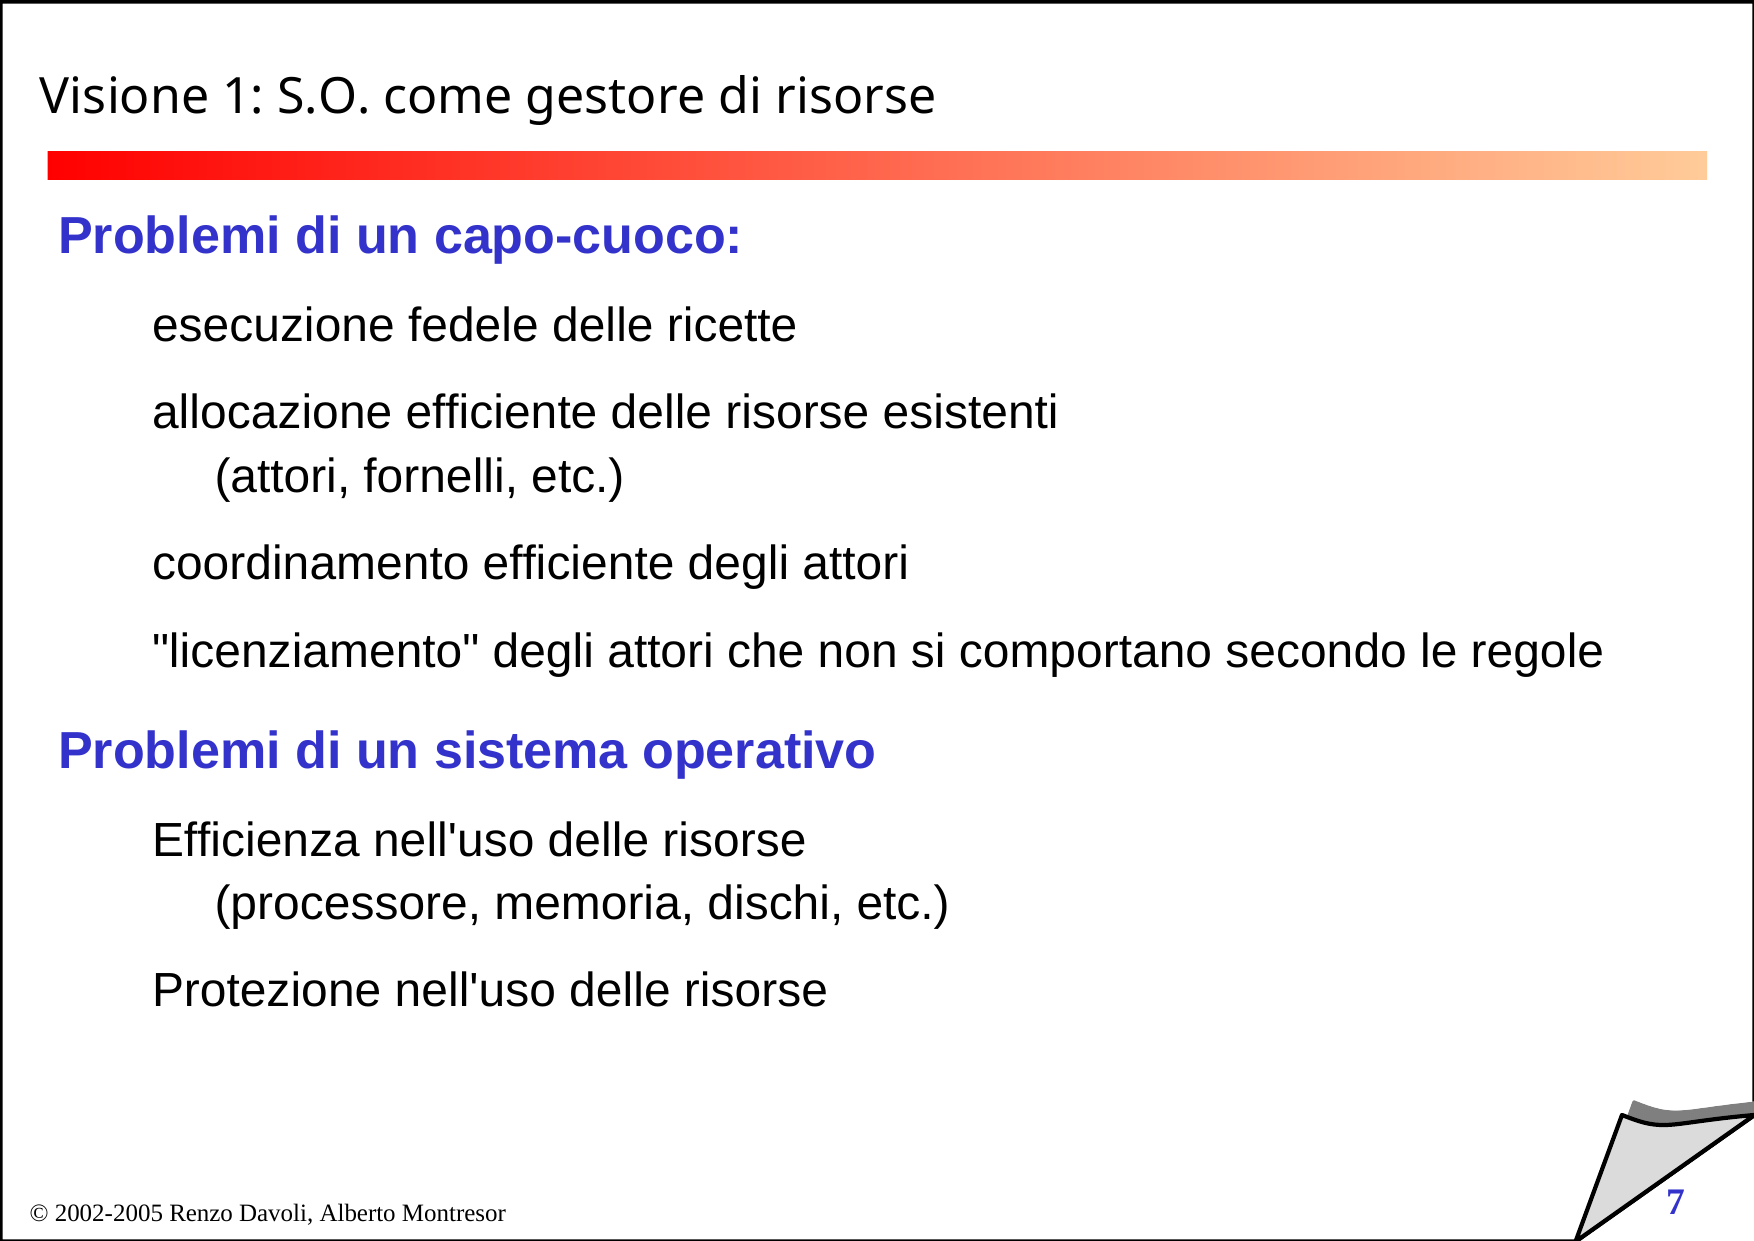

# Visione 1: S.O. come gestore di risorse
Problemi di un capo-cuoco:
esecuzione fedele delle ricette
allocazione efficiente delle risorse esistenti
(attori, fornelli, etc.)
coordinamento efficiente degli attori
"licenziamento" degli attori che non si comportano secondo le regole
Problemi di un sistema operativo
Efficienza nell'uso delle risorse
(processore, memoria, dischi, etc.)
Protezione nell'uso delle risorse